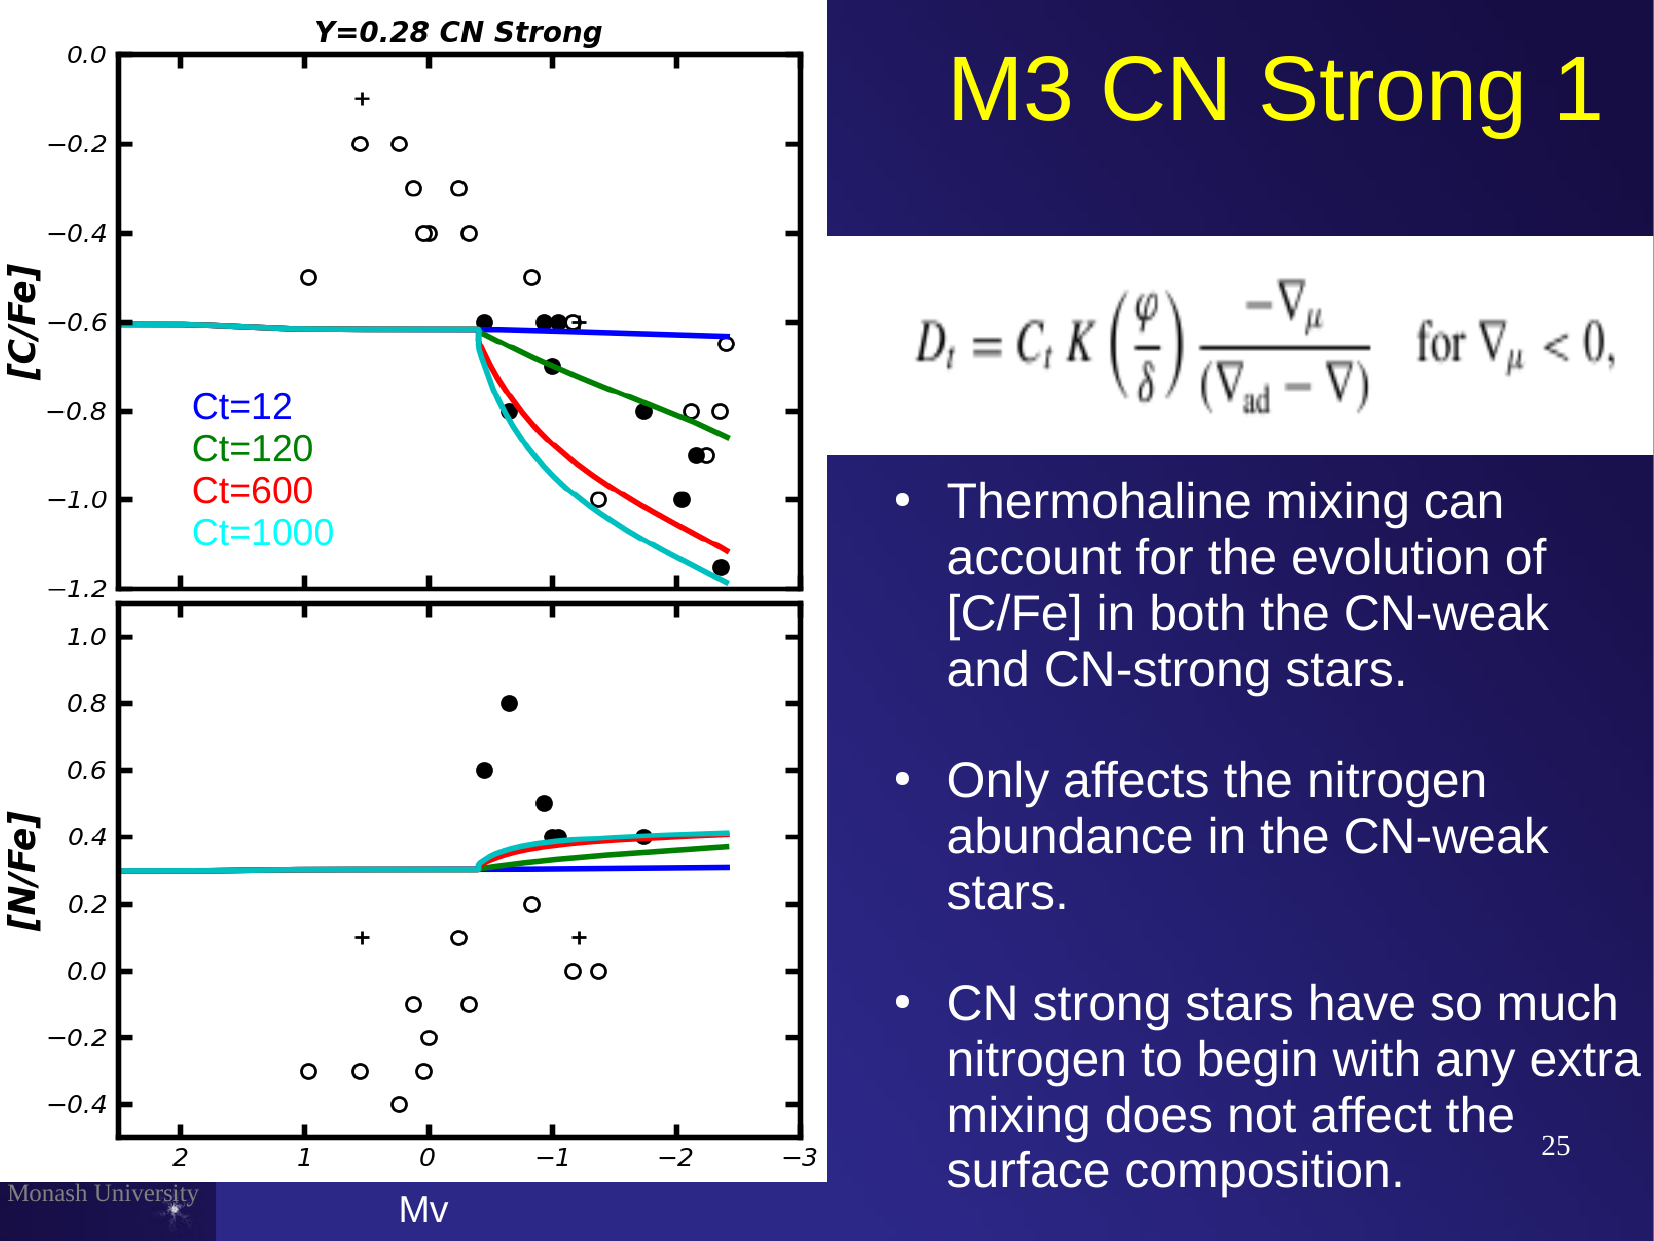

M3 CN Strong 1
Ct=12
Ct=120
Ct=600
Ct=1000
Thermohaline mixing can account for the evolution of [C/Fe] in both the CN-weak and CN-strong stars.
Only affects the nitrogen abundance in the CN-weak stars.
CN strong stars have so much nitrogen to begin with any extra mixing does not affect the surface composition.
25
Mv